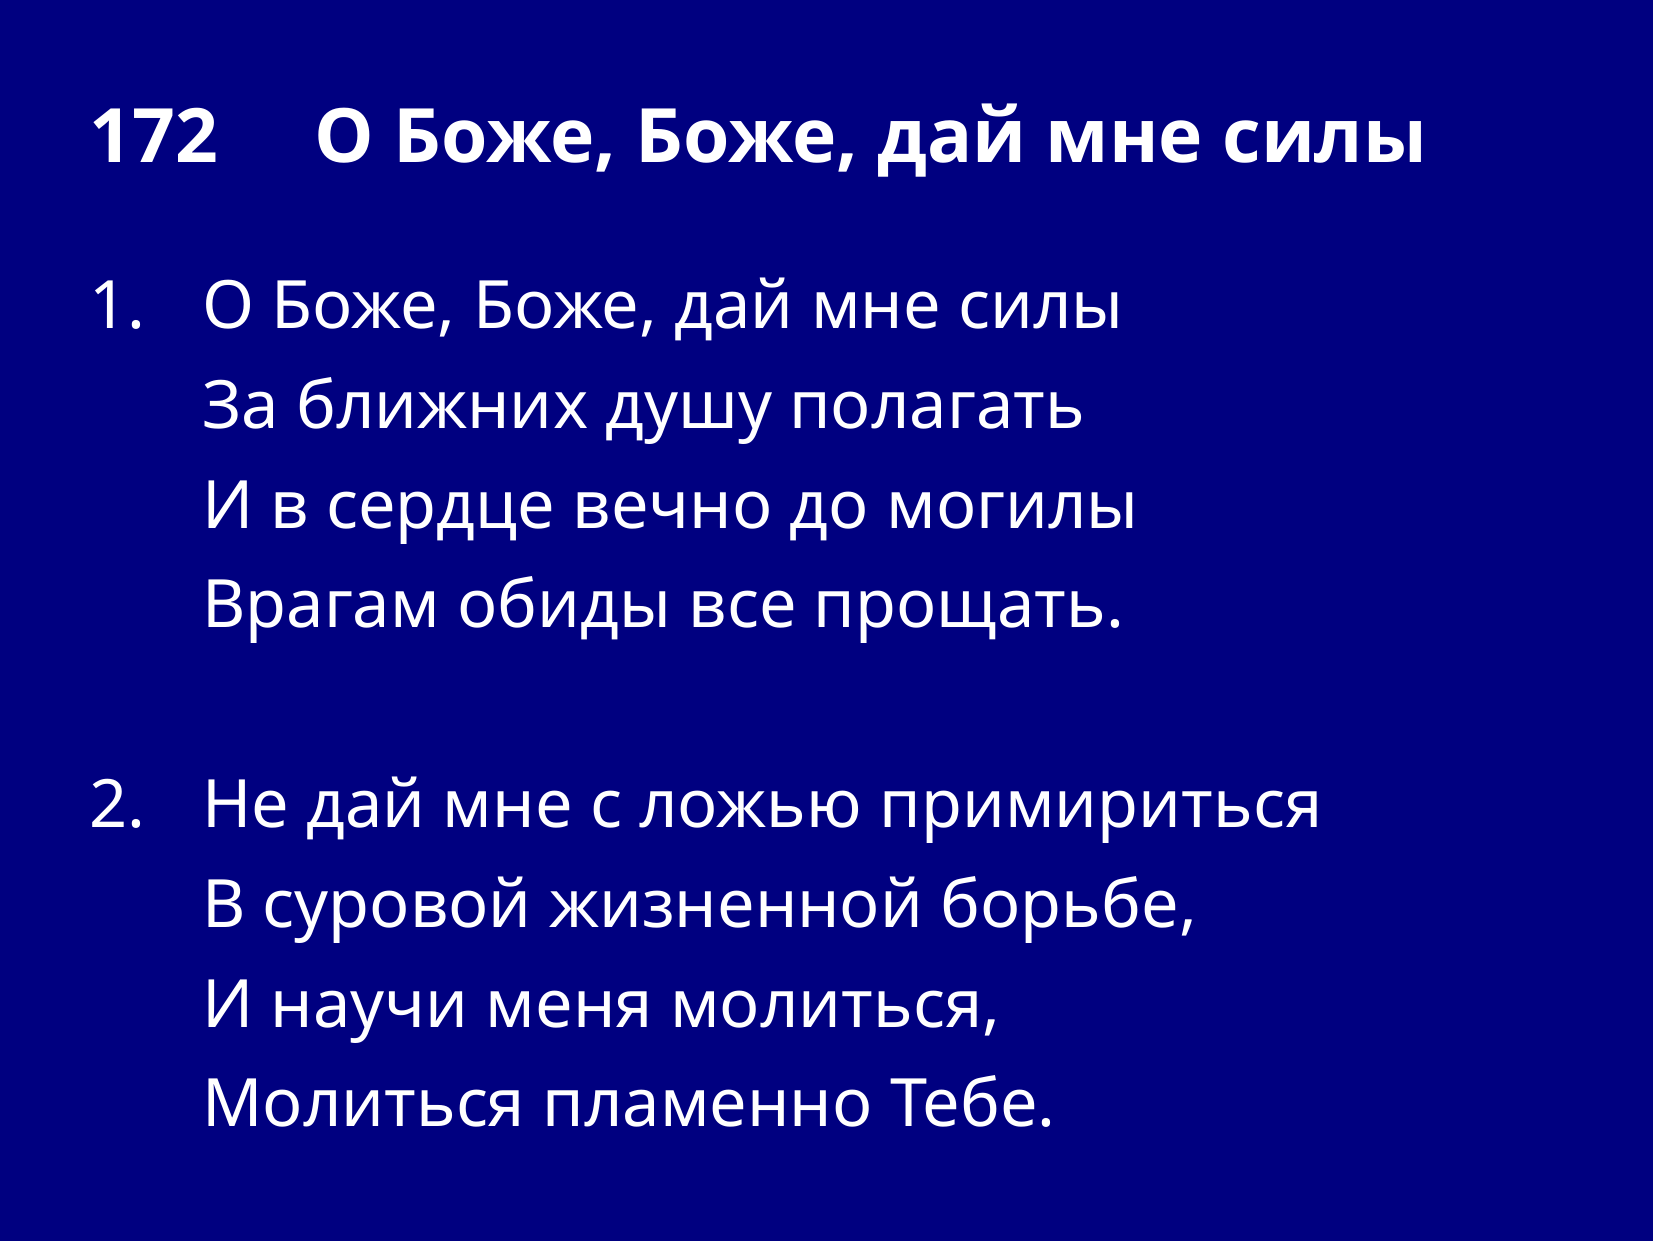

172	О Боже, Боже, дай мне силы
1.	О Боже, Боже, дай мне силы
	За ближних душу полагать
	И в сердце вечно до могилы
	Врагам обиды все прощать.
2.	Не дай мне с ложью примириться
	В суровой жизненной борьбе,
	И научи меня молиться,
	Молиться пламенно Тебе.